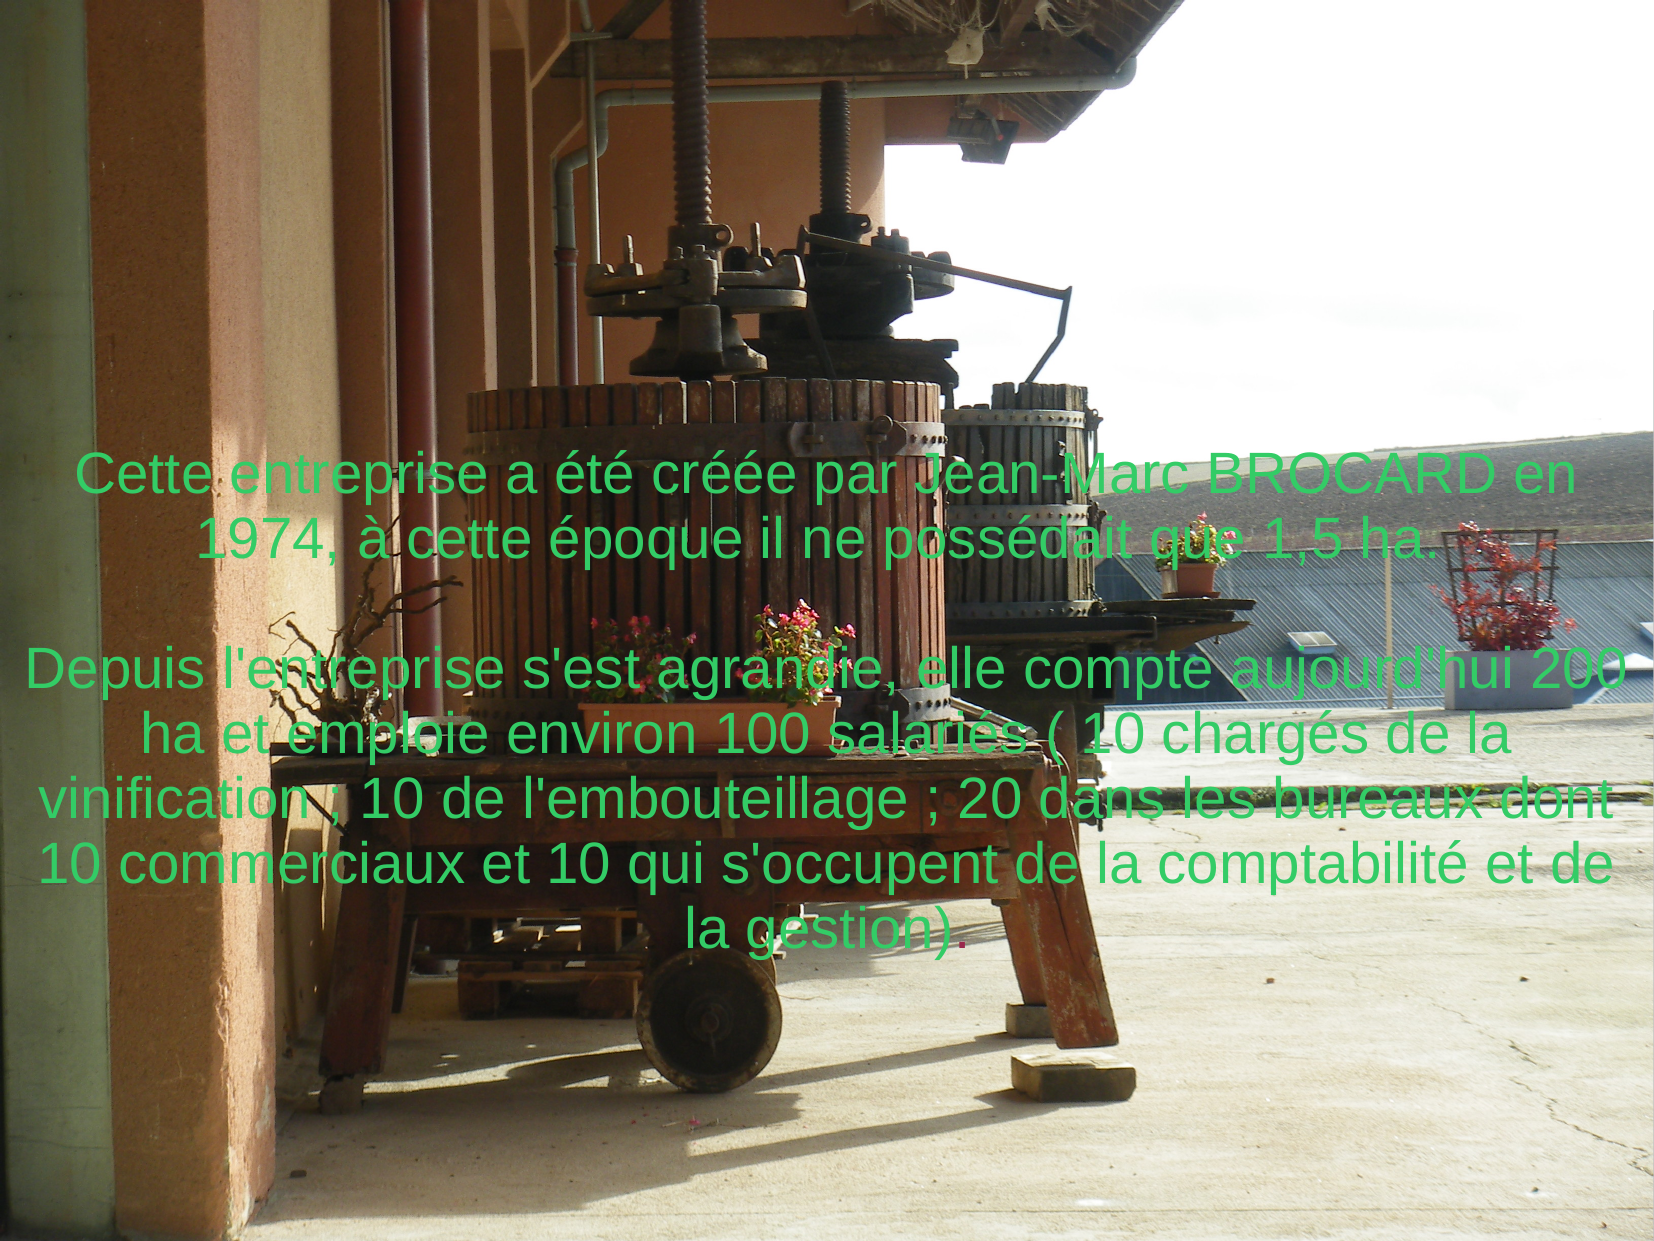

Cette entreprise a été créée par Jean-Marc BROCARD en 1974, à cette époque il ne possédait que 1,5 ha.
Depuis l'entreprise s'est agrandie, elle compte aujourd'hui 200 ha et emploie environ 100 salariés ( 10 chargés de la vinification ; 10 de l'embouteillage ; 20 dans les bureaux dont 10 commerciaux et 10 qui s'occupent de la comptabilité et de la gestion).